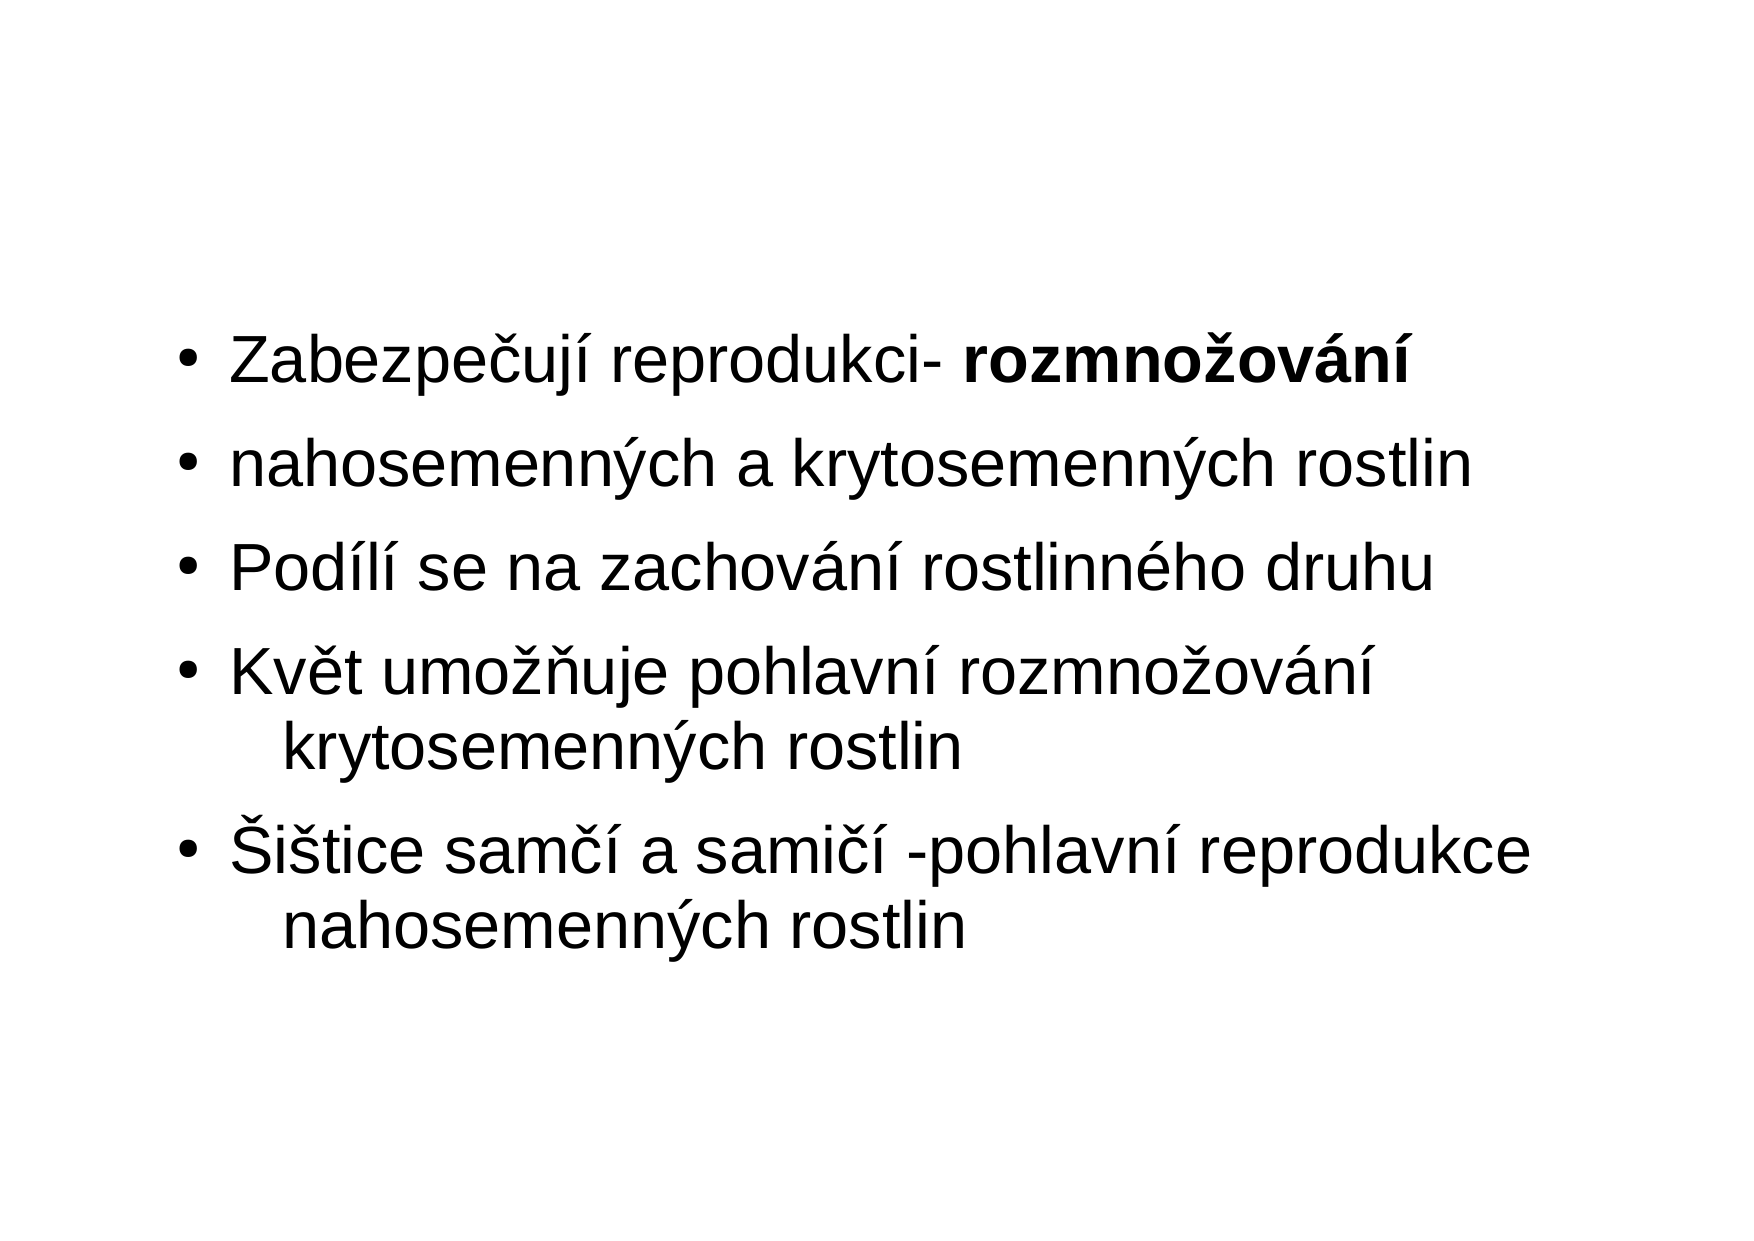

# Zabezpečují reprodukci- rozmnožování
nahosemenných a krytosemenných rostlin
Podílí se na zachování rostlinného druhu
Květ umožňuje pohlavní rozmnožování krytosemenných rostlin
Šištice samčí a samičí -pohlavní reprodukce nahosemenných rostlin